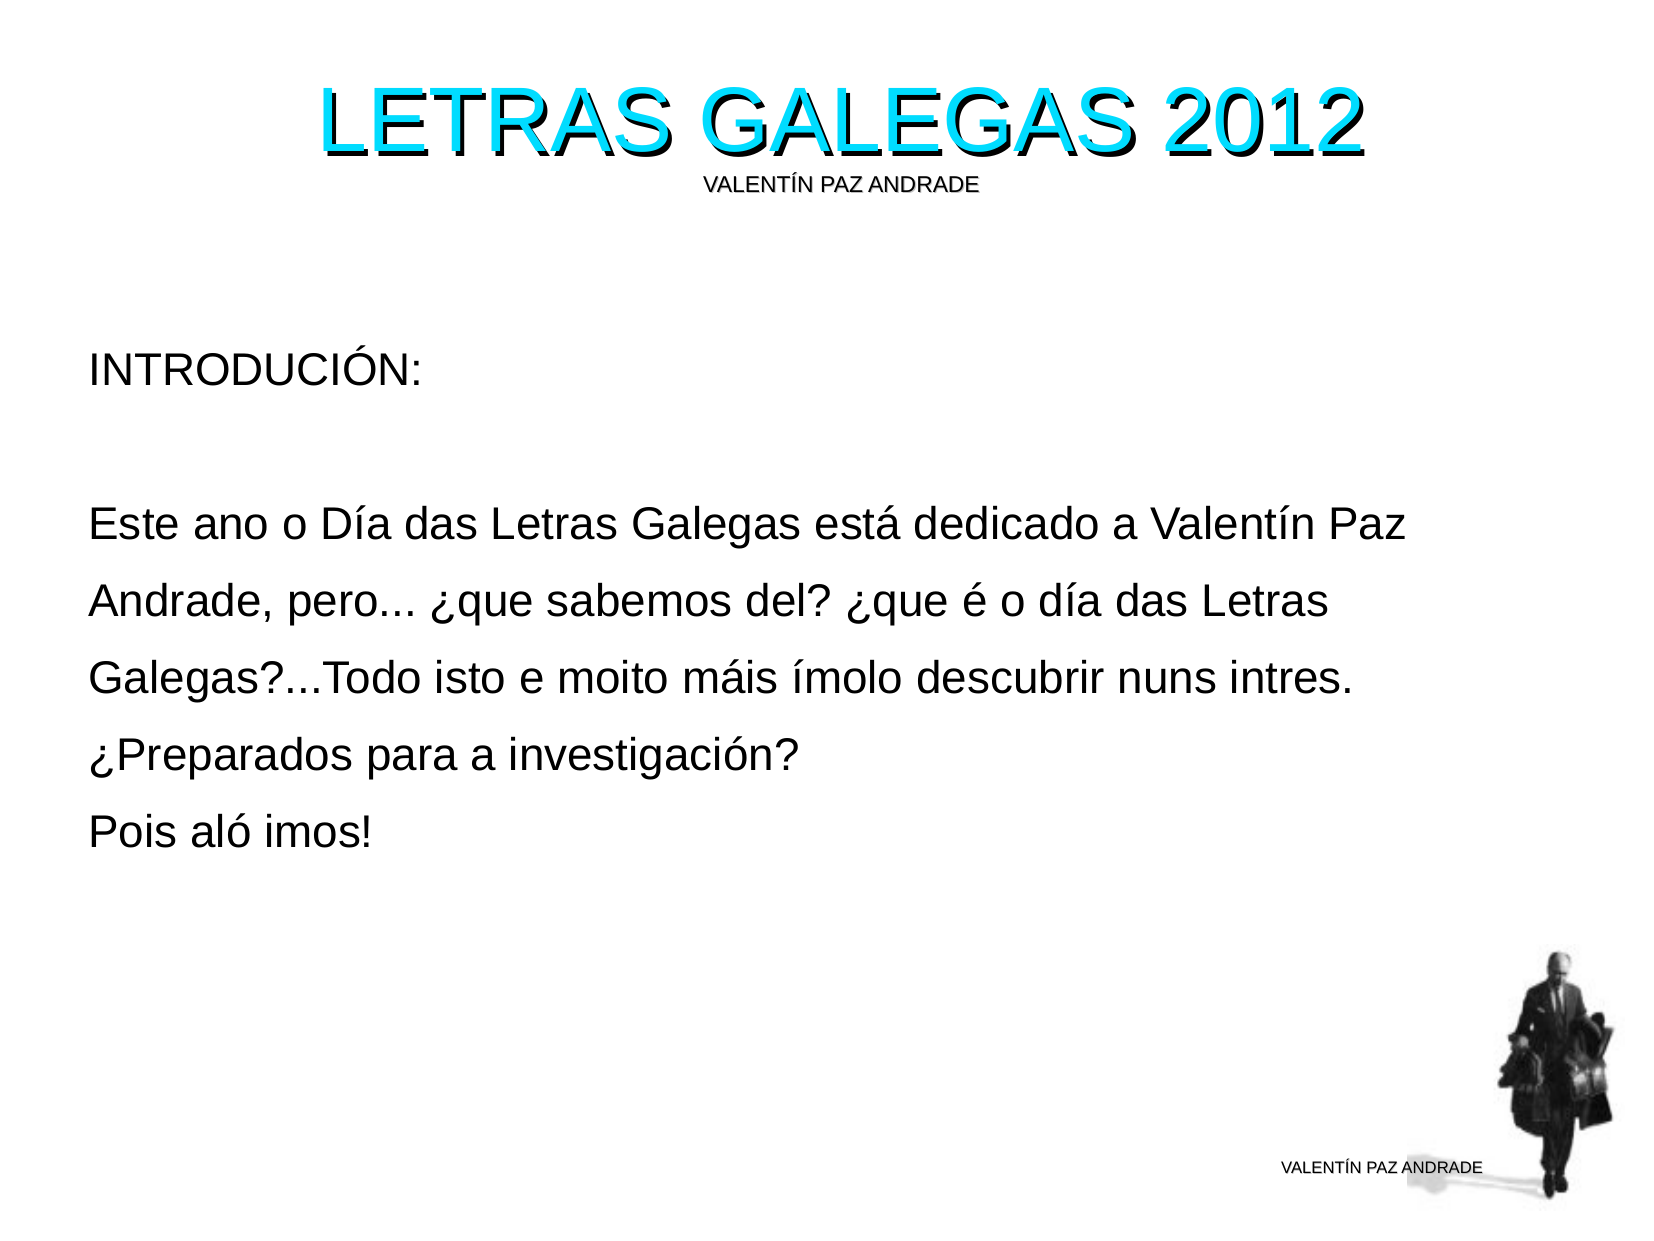

# LETRAS GALEGAS 2012 VALENTÍN PAZ ANDRADE
INTRODUCIÓN:
Este ano o Día das Letras Galegas está dedicado a Valentín Paz Andrade, pero... ¿que sabemos del? ¿que é o día das Letras Galegas?...Todo isto e moito máis ímolo descubrir nuns intres.
¿Preparados para a investigación?
Pois aló imos!
VALENTÍN PAZ ANDRADE